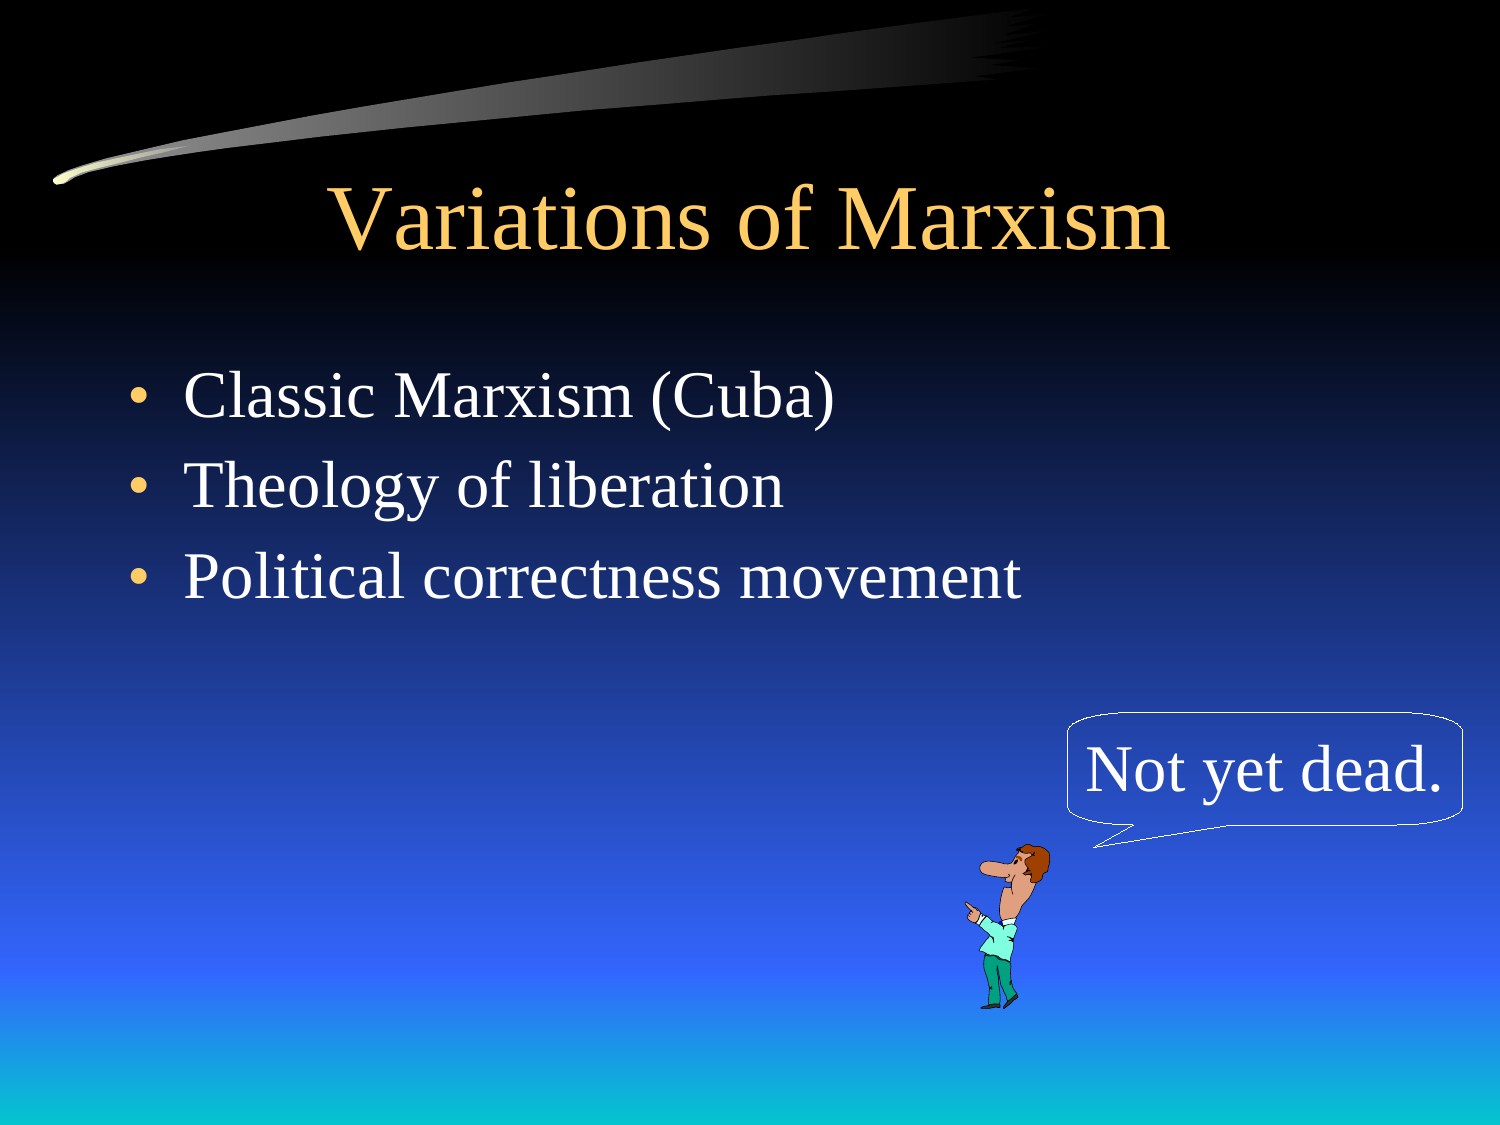

# Variations of Marxism
Classic Marxism (Cuba)
Theology of liberation
Political correctness movement
Not yet dead.